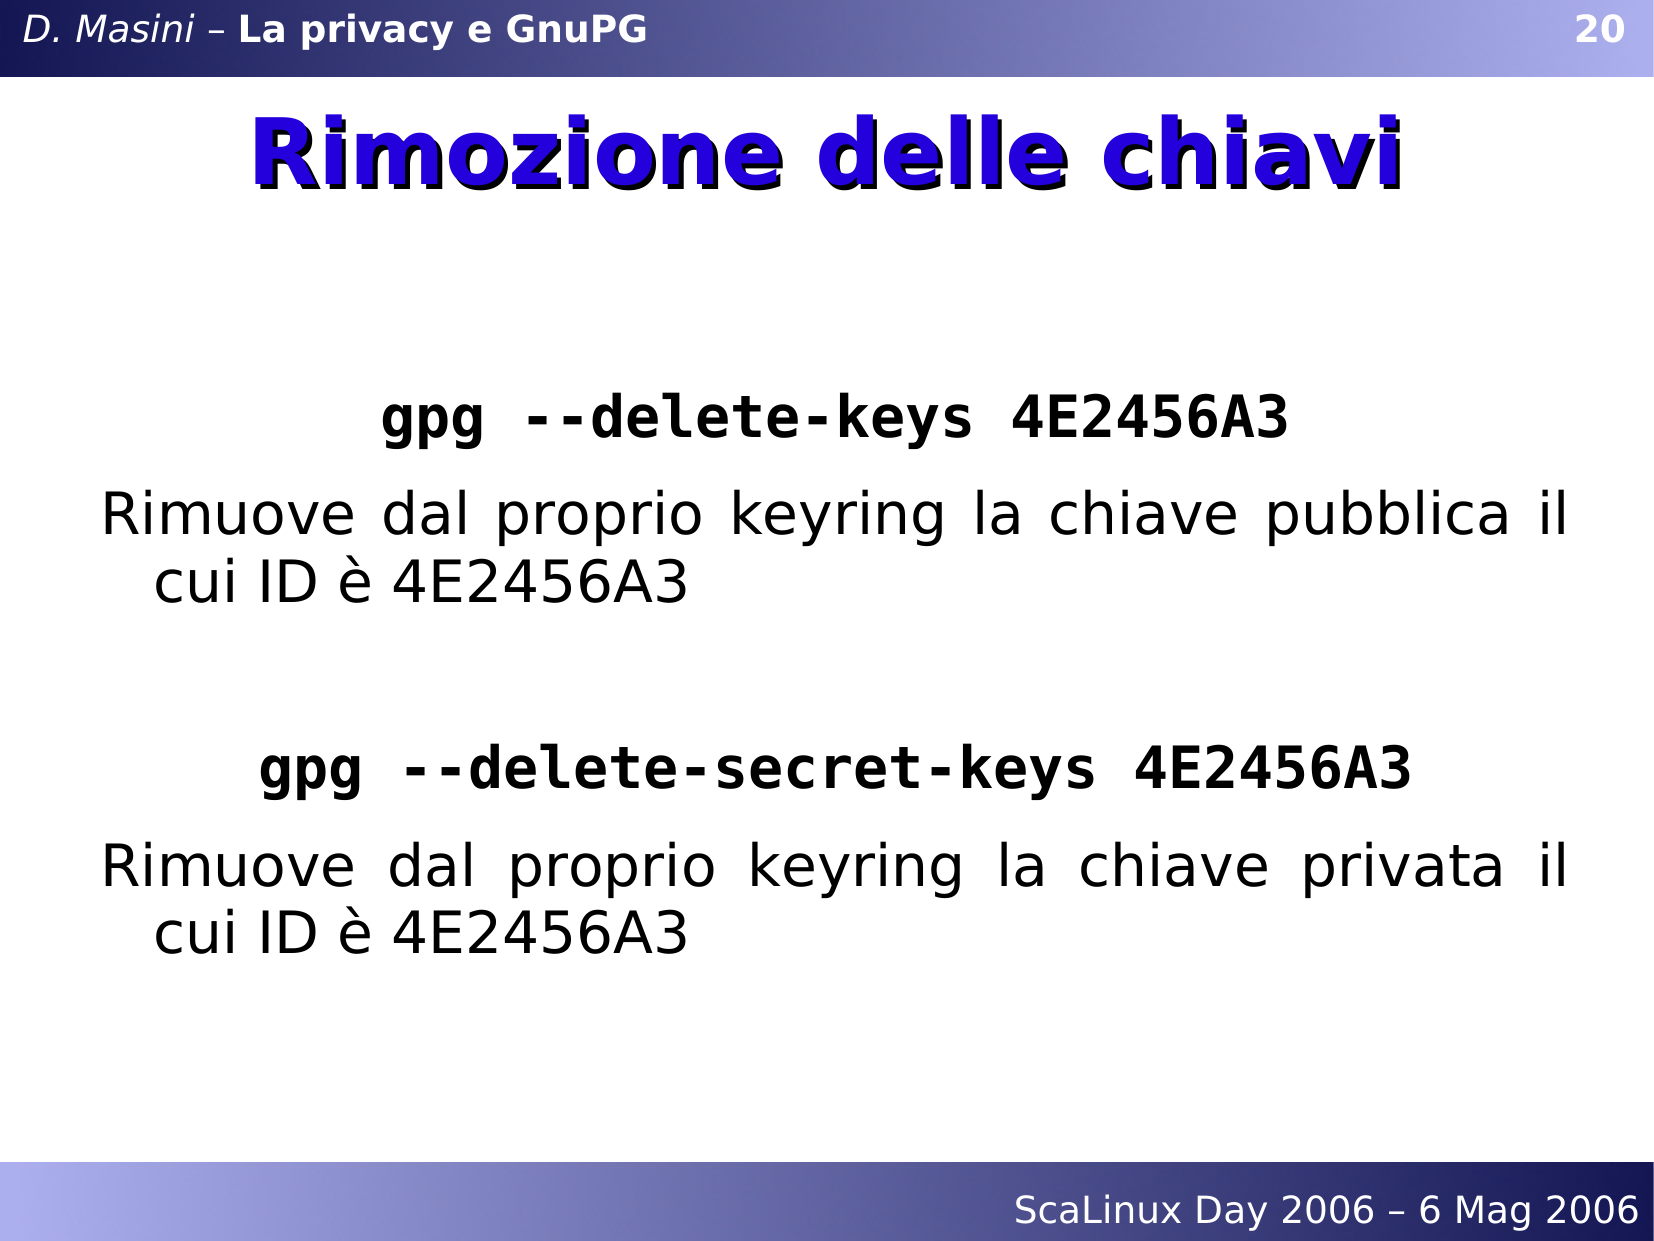

D. Masini – La privacy e GnuPG
# Rimozione delle chiavi
gpg --delete-keys 4E2456A3
Rimuove dal proprio keyring la chiave pubblica il cui ID è 4E2456A3
gpg --delete-secret-keys 4E2456A3
Rimuove dal proprio keyring la chiave privata il cui ID è 4E2456A3
ScaLinux Day 2006 – 6 Mag 2006